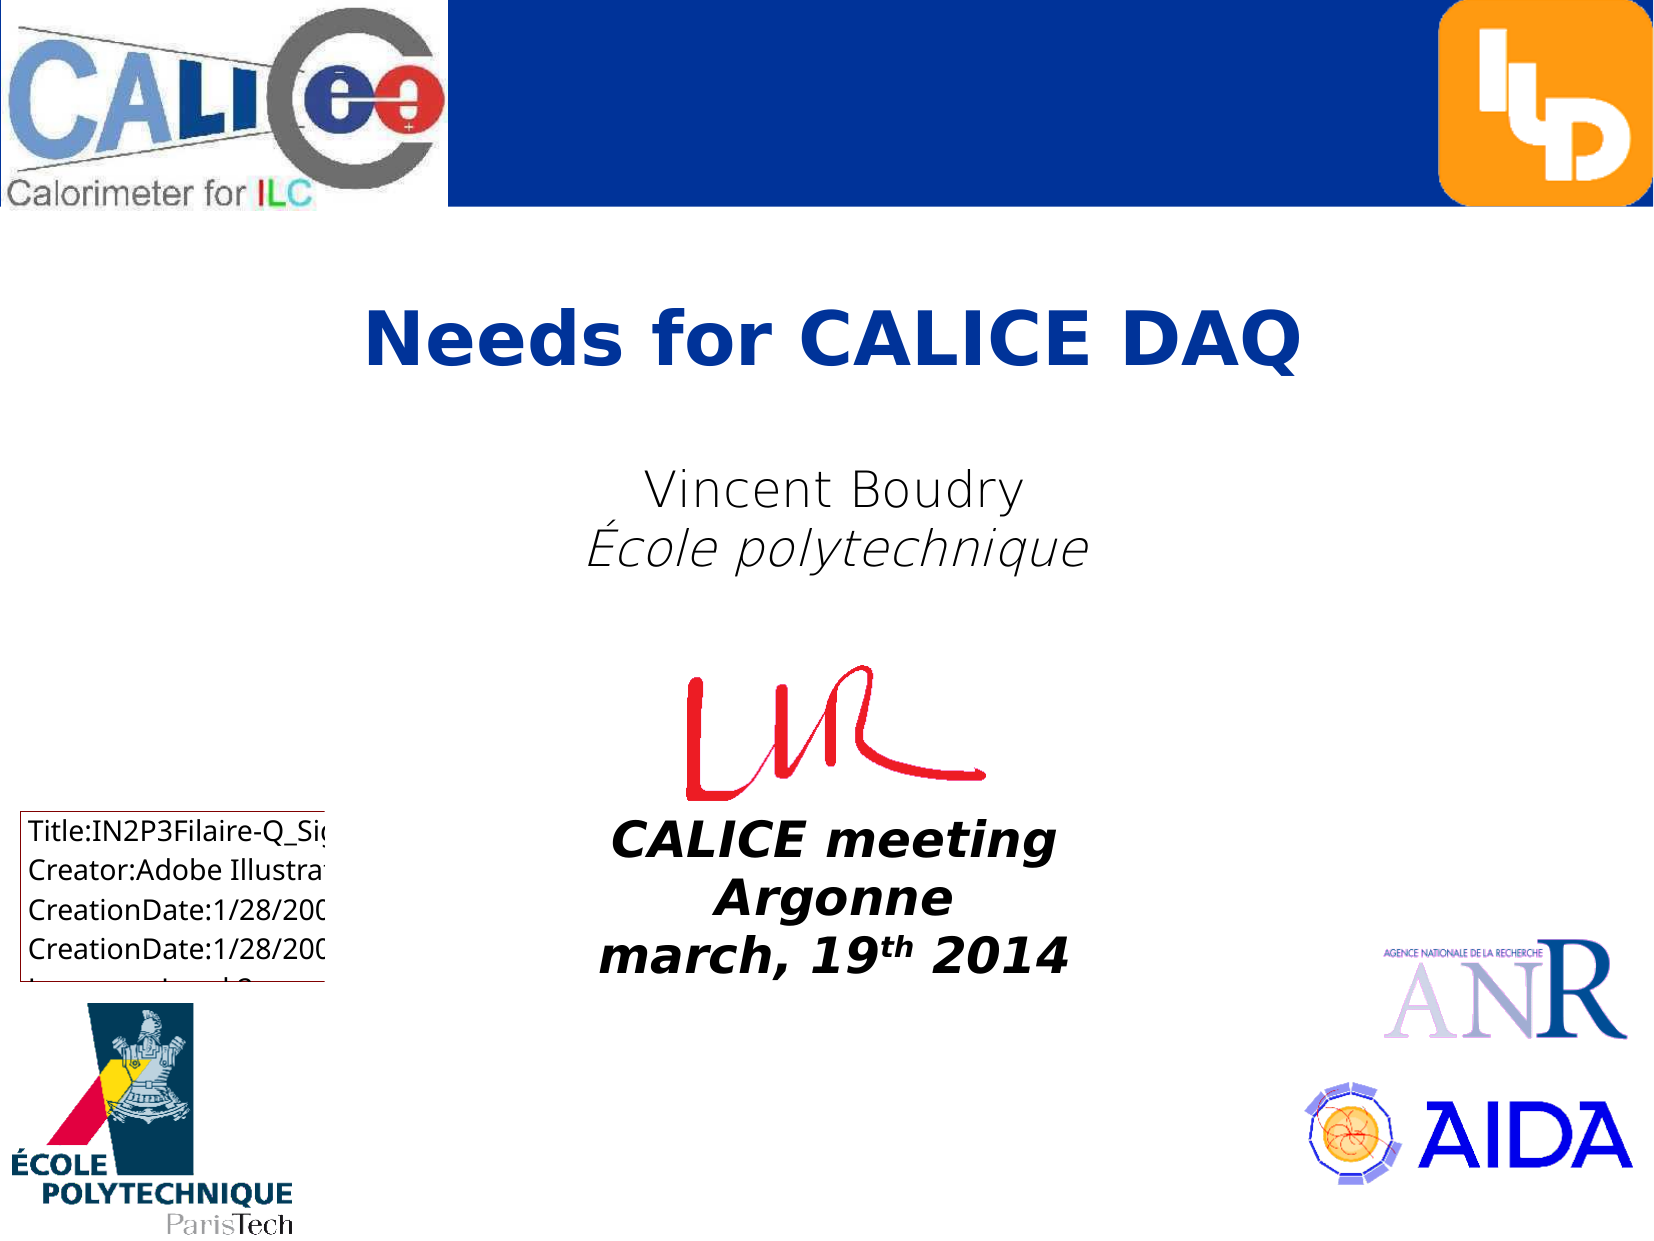

Needs for CALICE DAQ
# Vincent Boudry
École polytechnique
CALICE meeting
Argonne
march, 19th 2014